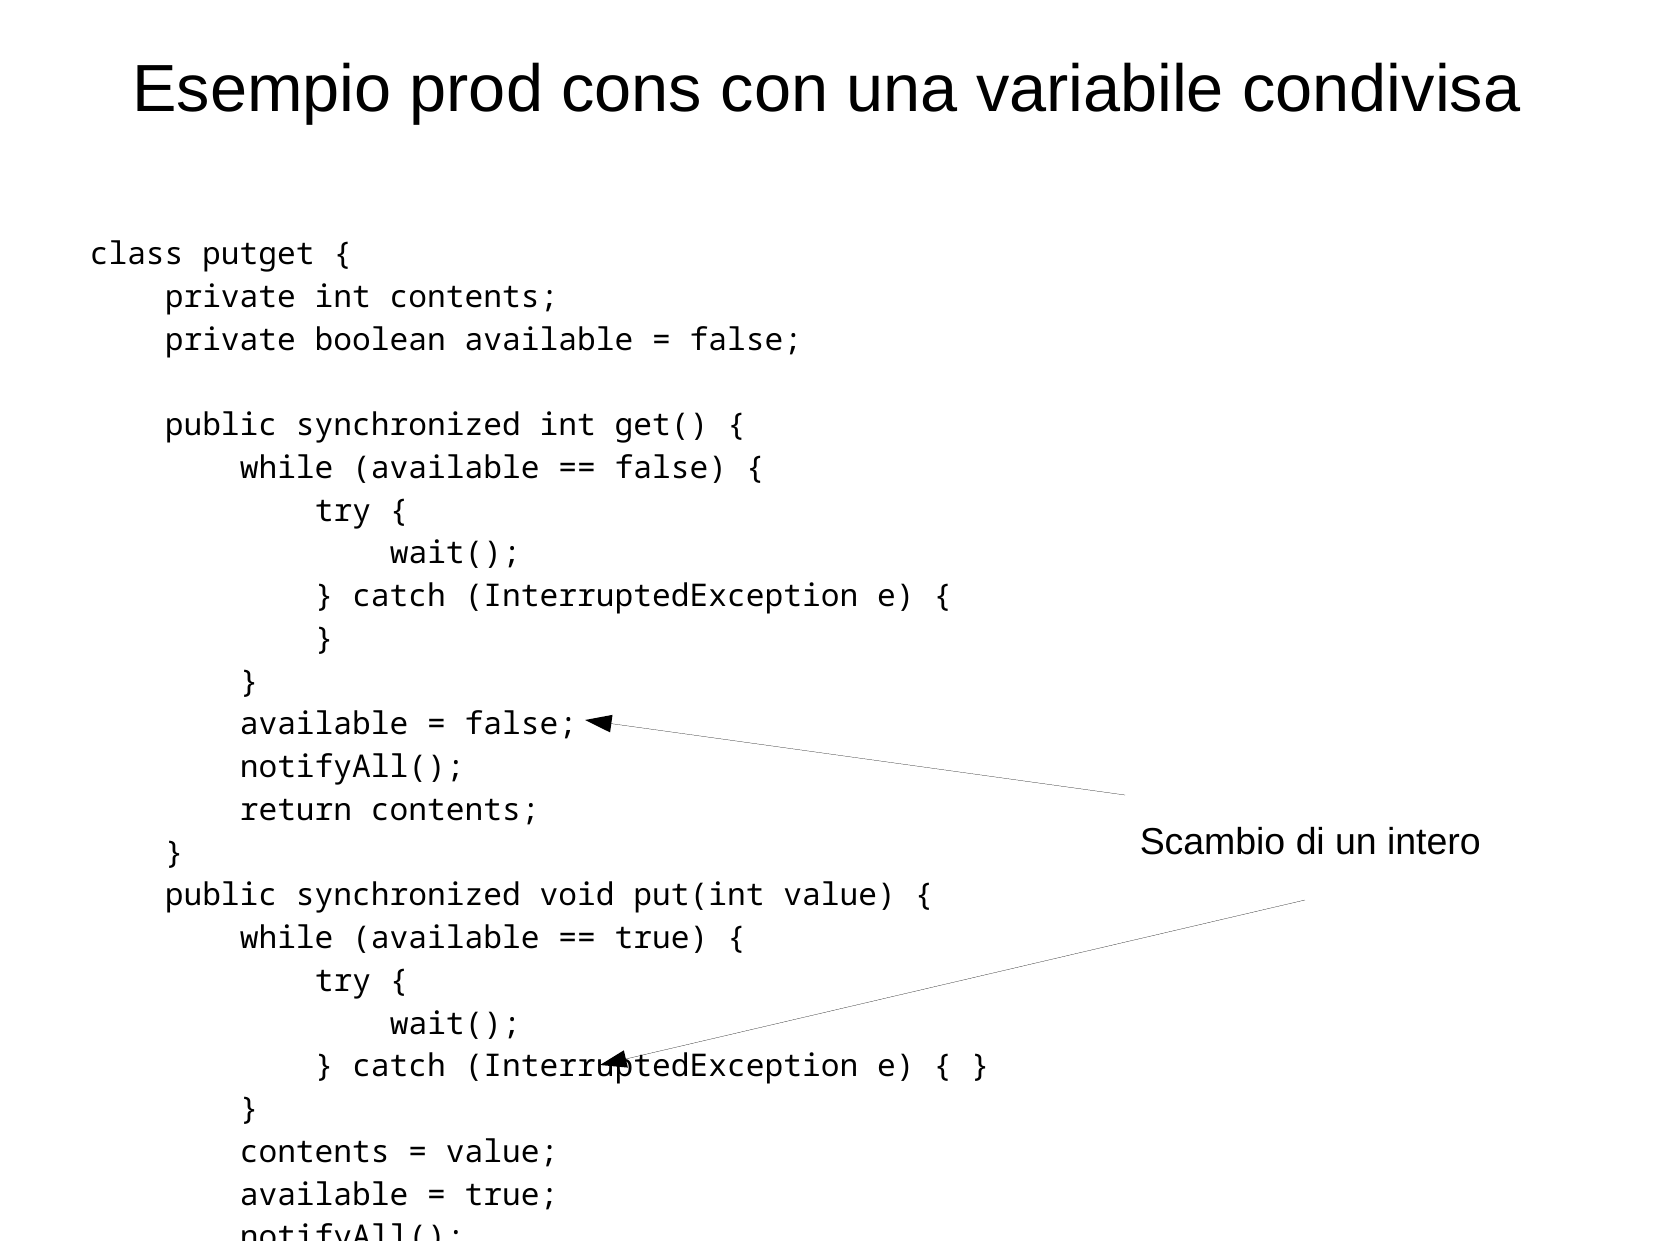

# Esempio prod cons con una variabile condivisa
class putget {
 private int contents;
 private boolean available = false;
 public synchronized int get() {
 while (available == false) {
 try {
 wait();
 } catch (InterruptedException e) {
 }
 }
 available = false;
 notifyAll();
 return contents;
 }
 public synchronized void put(int value) {
 while (available == true) {
 try {
 wait();
 } catch (InterruptedException e) { }
 }
 contents = value;
 available = true;
 notifyAll();
 }
}
Scambio di un intero